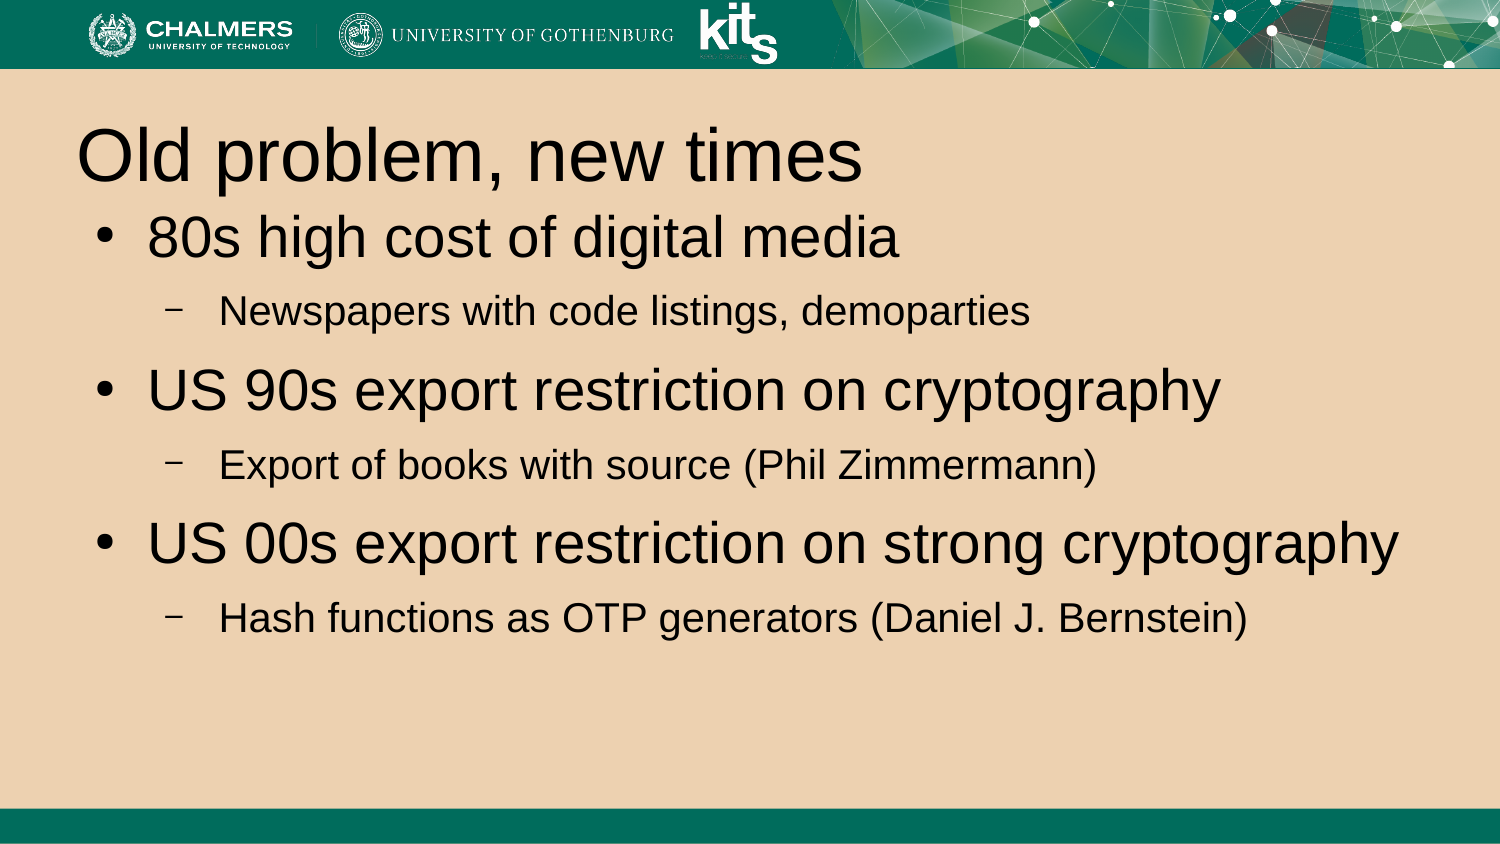

# Old problem, new times
80s high cost of digital media
Newspapers with code listings, demoparties
US 90s export restriction on cryptography
Export of books with source (Phil Zimmermann)
US 00s export restriction on strong cryptography
Hash functions as OTP generators (Daniel J. Bernstein)